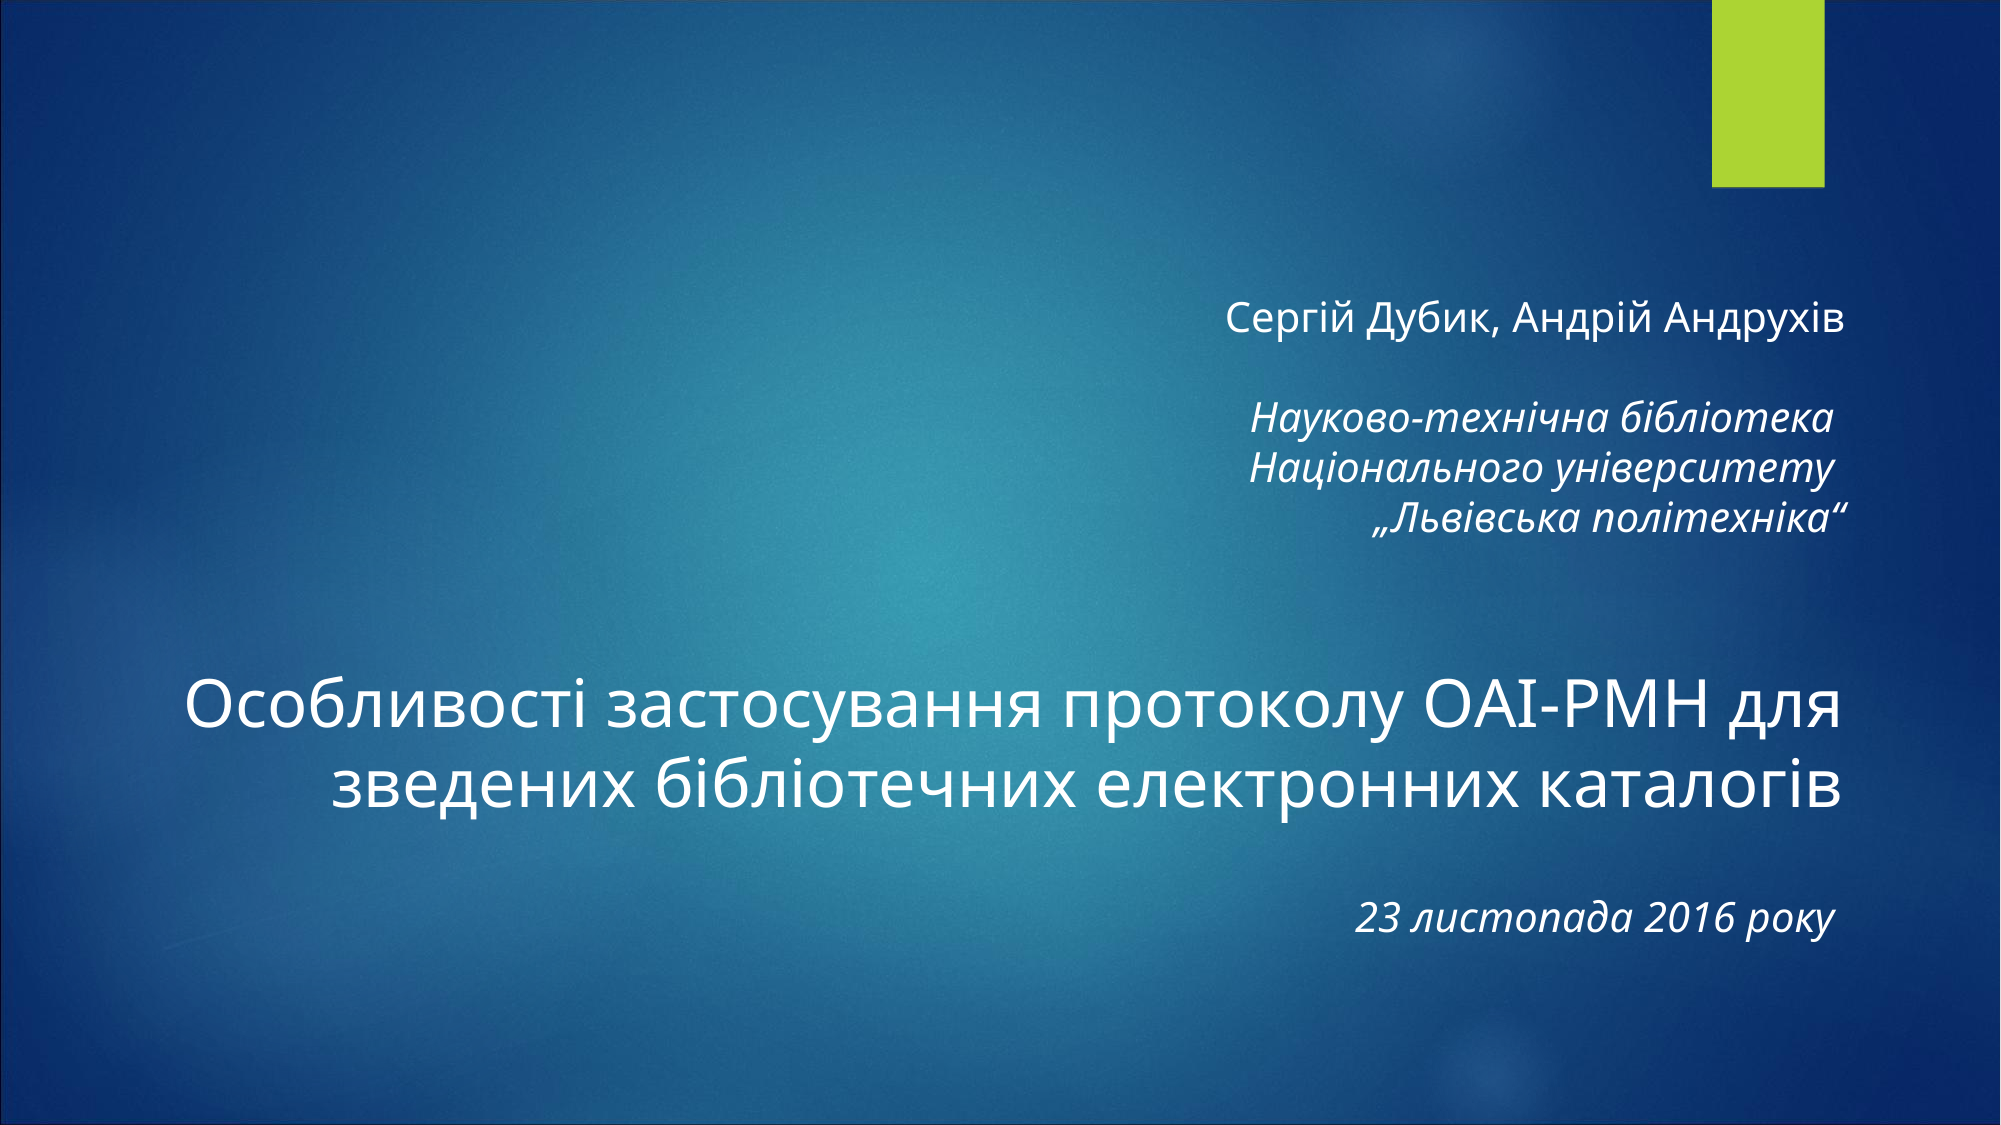

# Сергій Дубик, Андрій Андрухів    Науково-технічна бібліотека Національного університету „Львівська політехніка“ Особливості застосування протоколу OAI-PMH для зведених бібліотечних електронних каталогів 23 листопада 2016 року